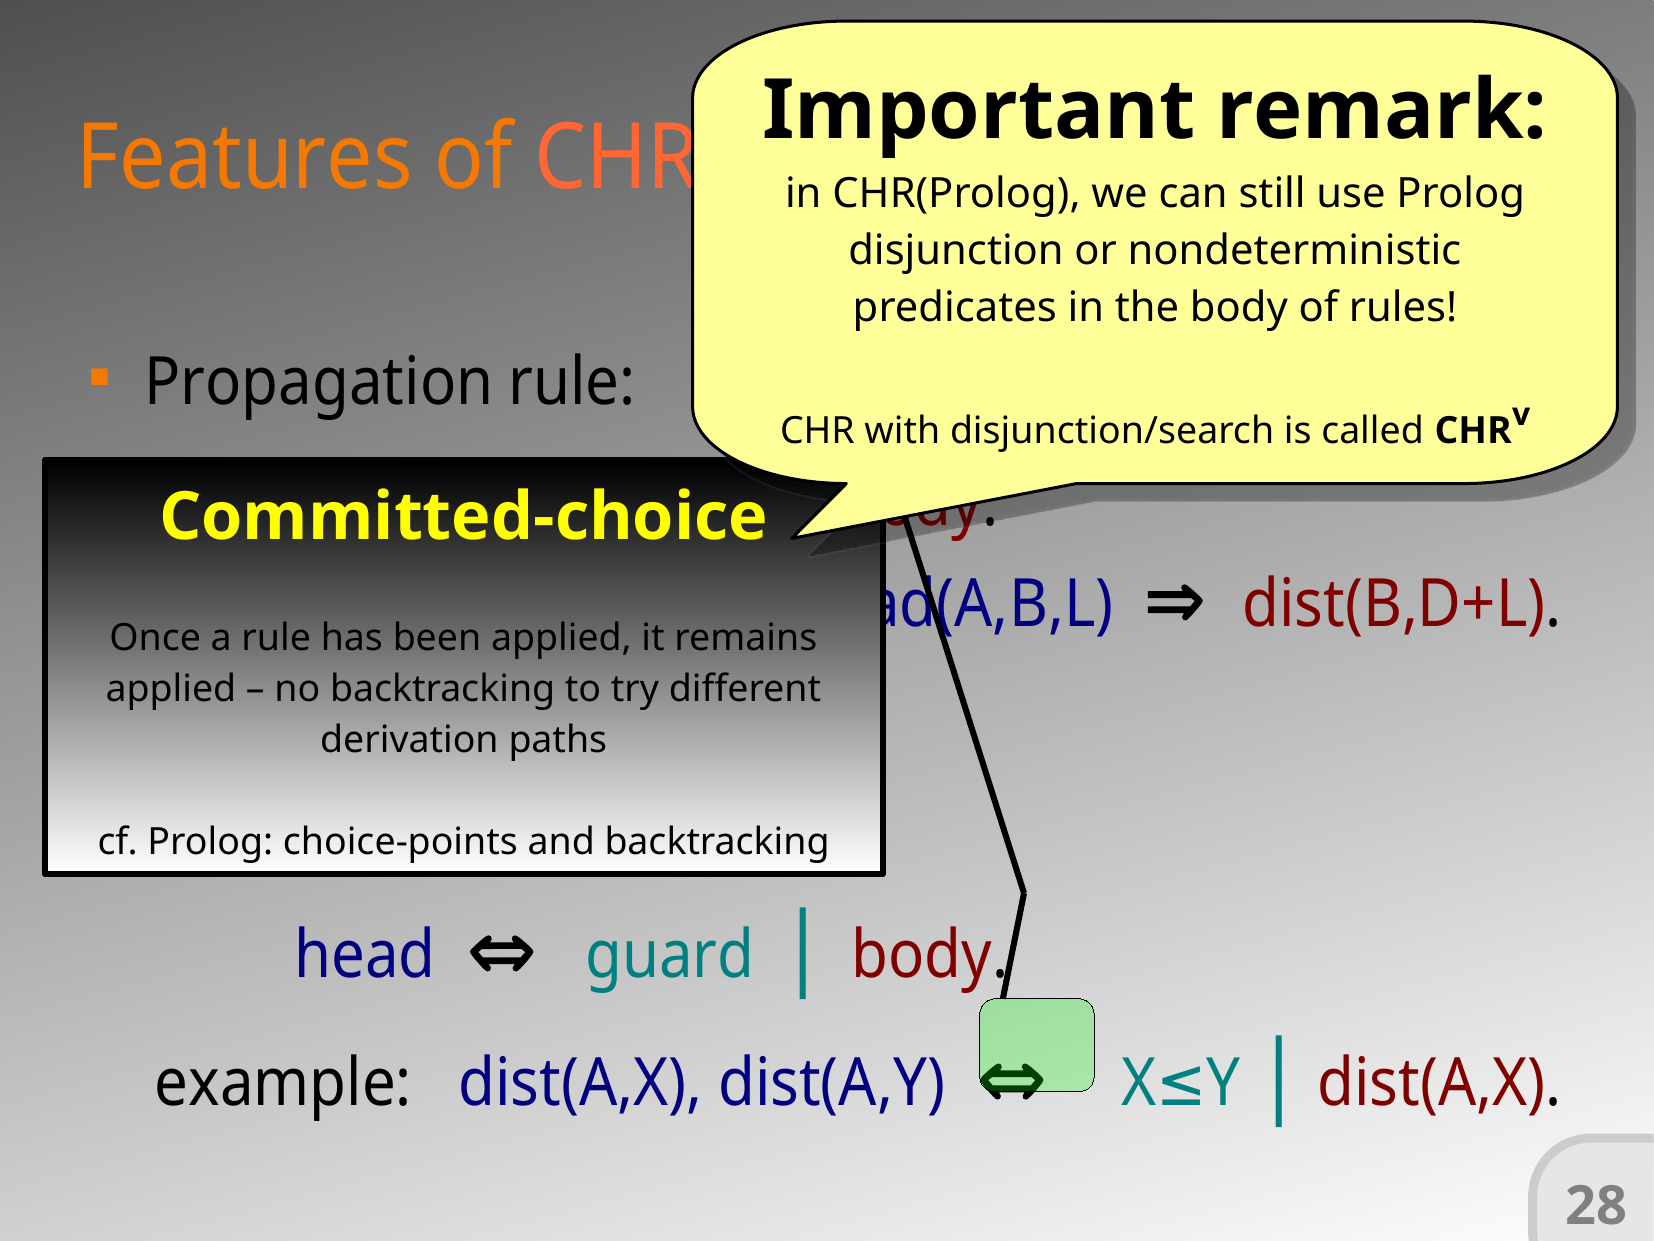

Important remark:
in CHR(Prolog), we can still use Prolog disjunction or nondeterministic predicates in the body of rules!
CHR with disjunction/search is called CHRv
# Features of CHR
Propagation rule:
		head  guard | body.
example: dist(A,D), road(A,B,L)  dist(B,D+L).
Simplification rule:
		head  guard | body.
example: dist(A,X), dist(A,Y)  X≤Y | dist(A,X).
Committed-choice
Once a rule has been applied, it remains applied – no backtracking to try different derivation paths
cf. Prolog: choice-points and backtracking
28